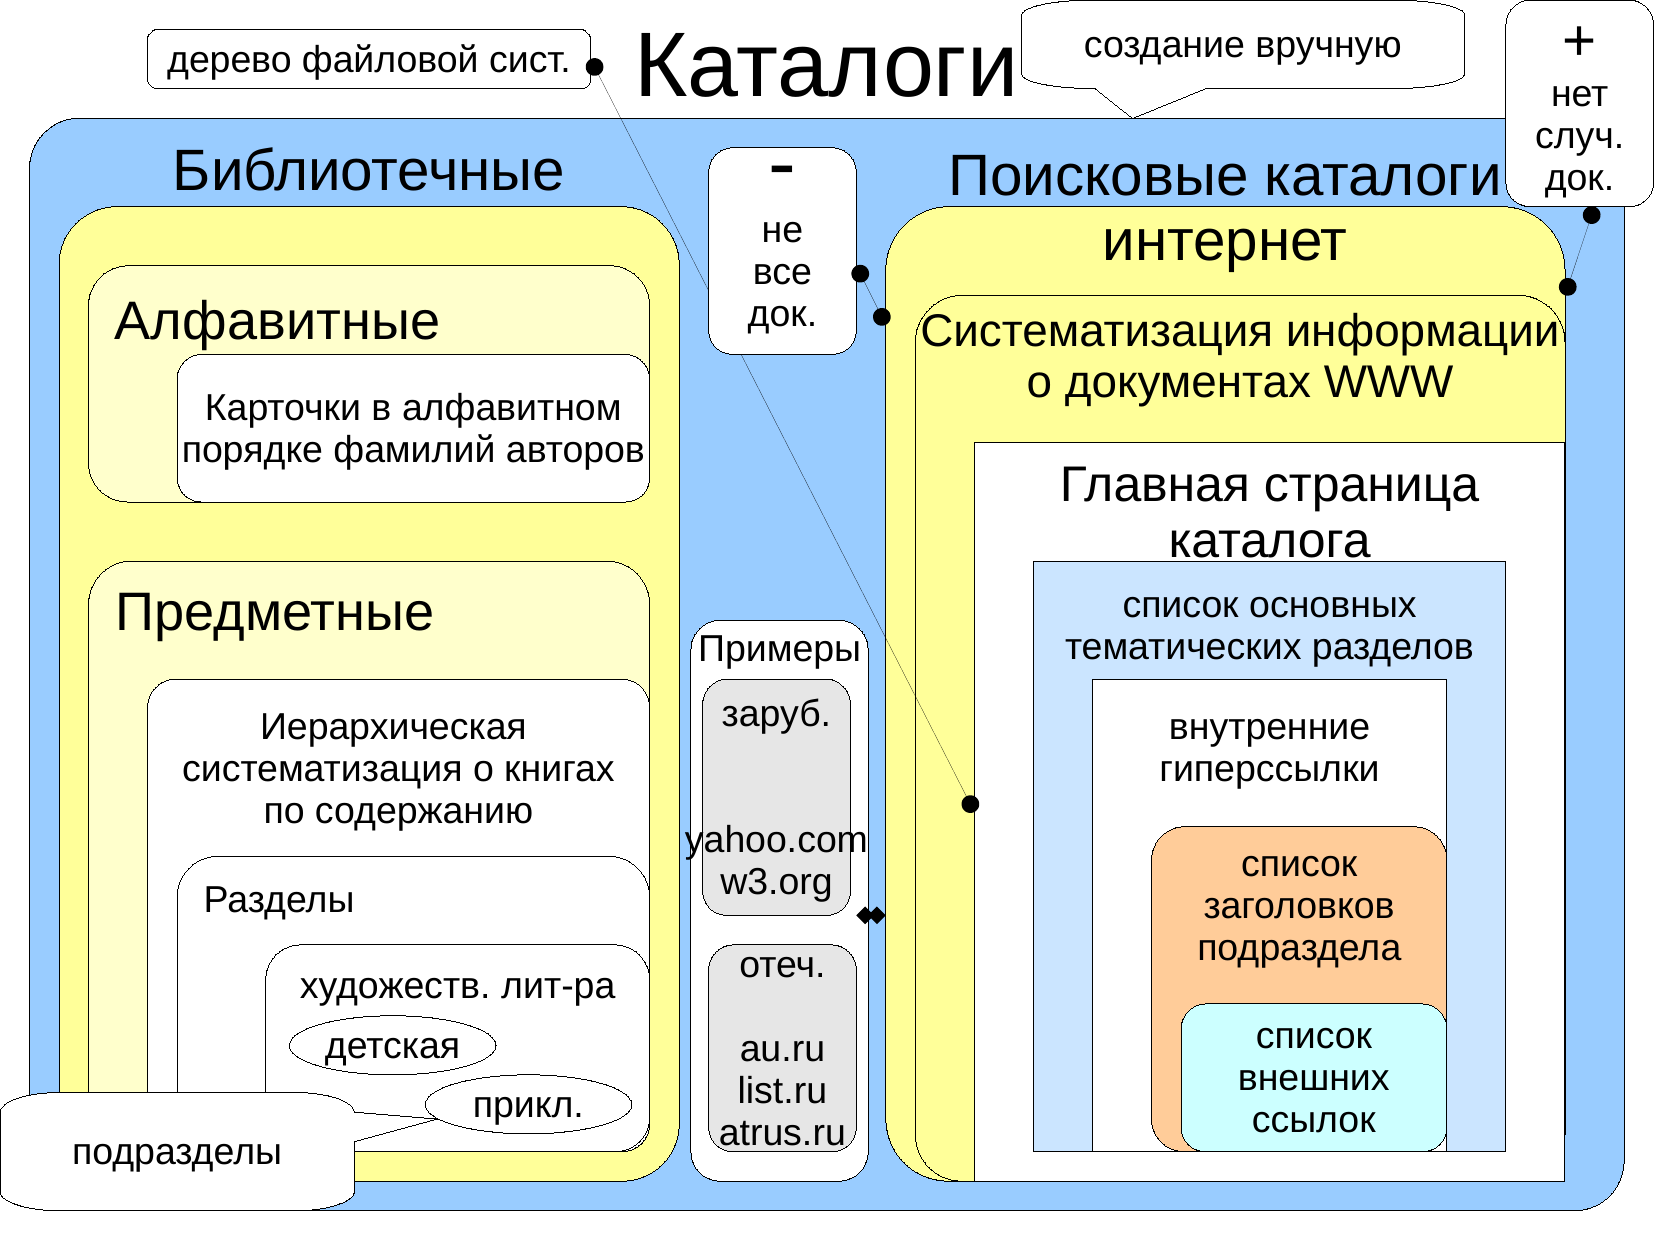

создание вручную
+
нет
случ.
док.
Каталоги
дерево файловой сист.
-
не
все
док.
Библиотечные
Поисковые каталоги
интернет
Алфавитные
Систематизация информации
о документах WWW
Карточки в алфавитном
порядке фамилий авторов
Главная страница
каталога
Предметные
список основных
тематических разделов
Примеры
Иерархическая
систематизация о книгах
по содержанию
заруб.
yahoo.com
w3.org
внутренние
гиперссылки
список
заголовков
подраздела
Разделы
художеств. лит-ра
отеч.
au.ru
list.ru
atrus.ru
список
внешних
ссылок
детская
детская
прикл.
подразделы